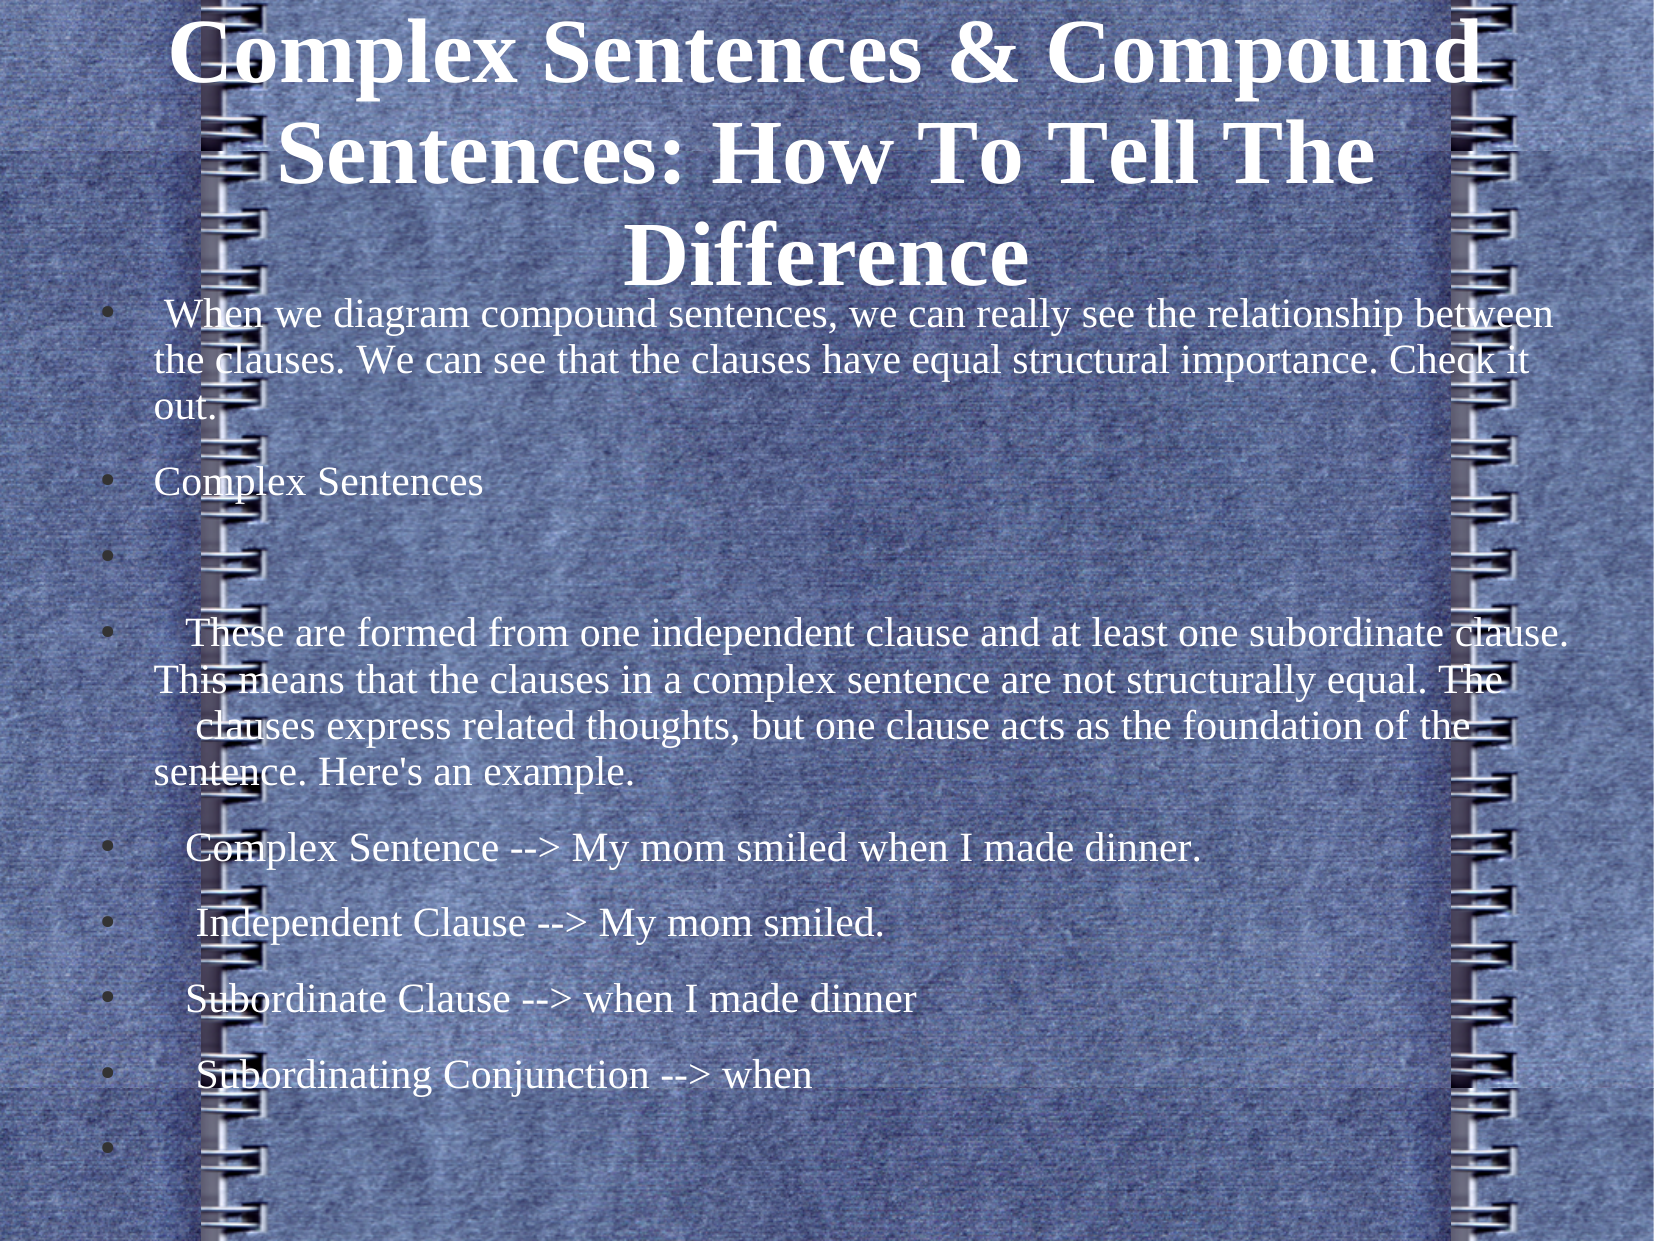

# Complex Sentences & Compound Sentences: How To Tell The Difference
 When we diagram compound sentences, we can really see the relationship between the clauses. We can see that the clauses have equal structural importance. Check it out.
Complex Sentences
 These are formed from one independent clause and at least one subordinate clause. This means that the clauses in a complex sentence are not structurally equal. The clauses express related thoughts, but one clause acts as the foundation of the sentence. Here's an example.
 Complex Sentence --> My mom smiled when I made dinner.
 Independent Clause --> My mom smiled.
 Subordinate Clause --> when I made dinner
 Subordinating Conjunction --> when